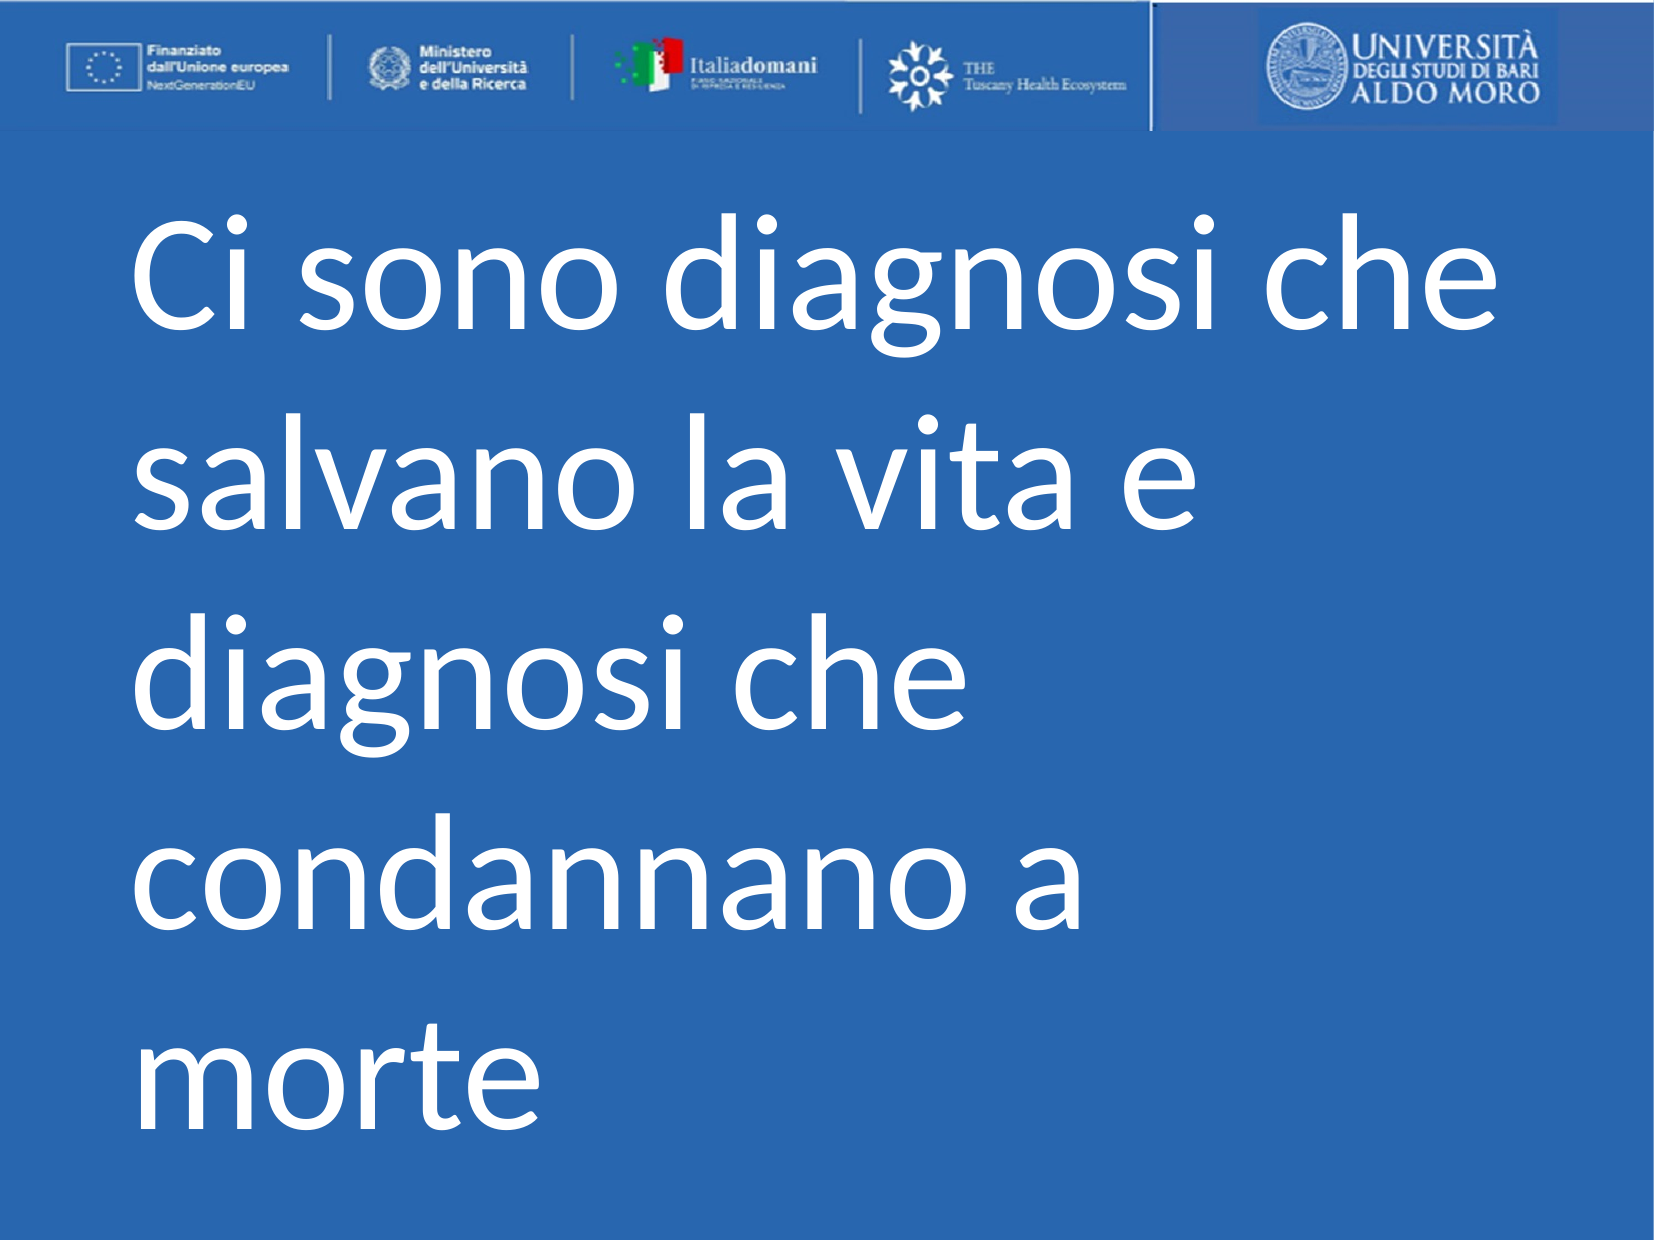

# Ci sono diagnosi che salvano la vita e diagnosi che condannano a morte